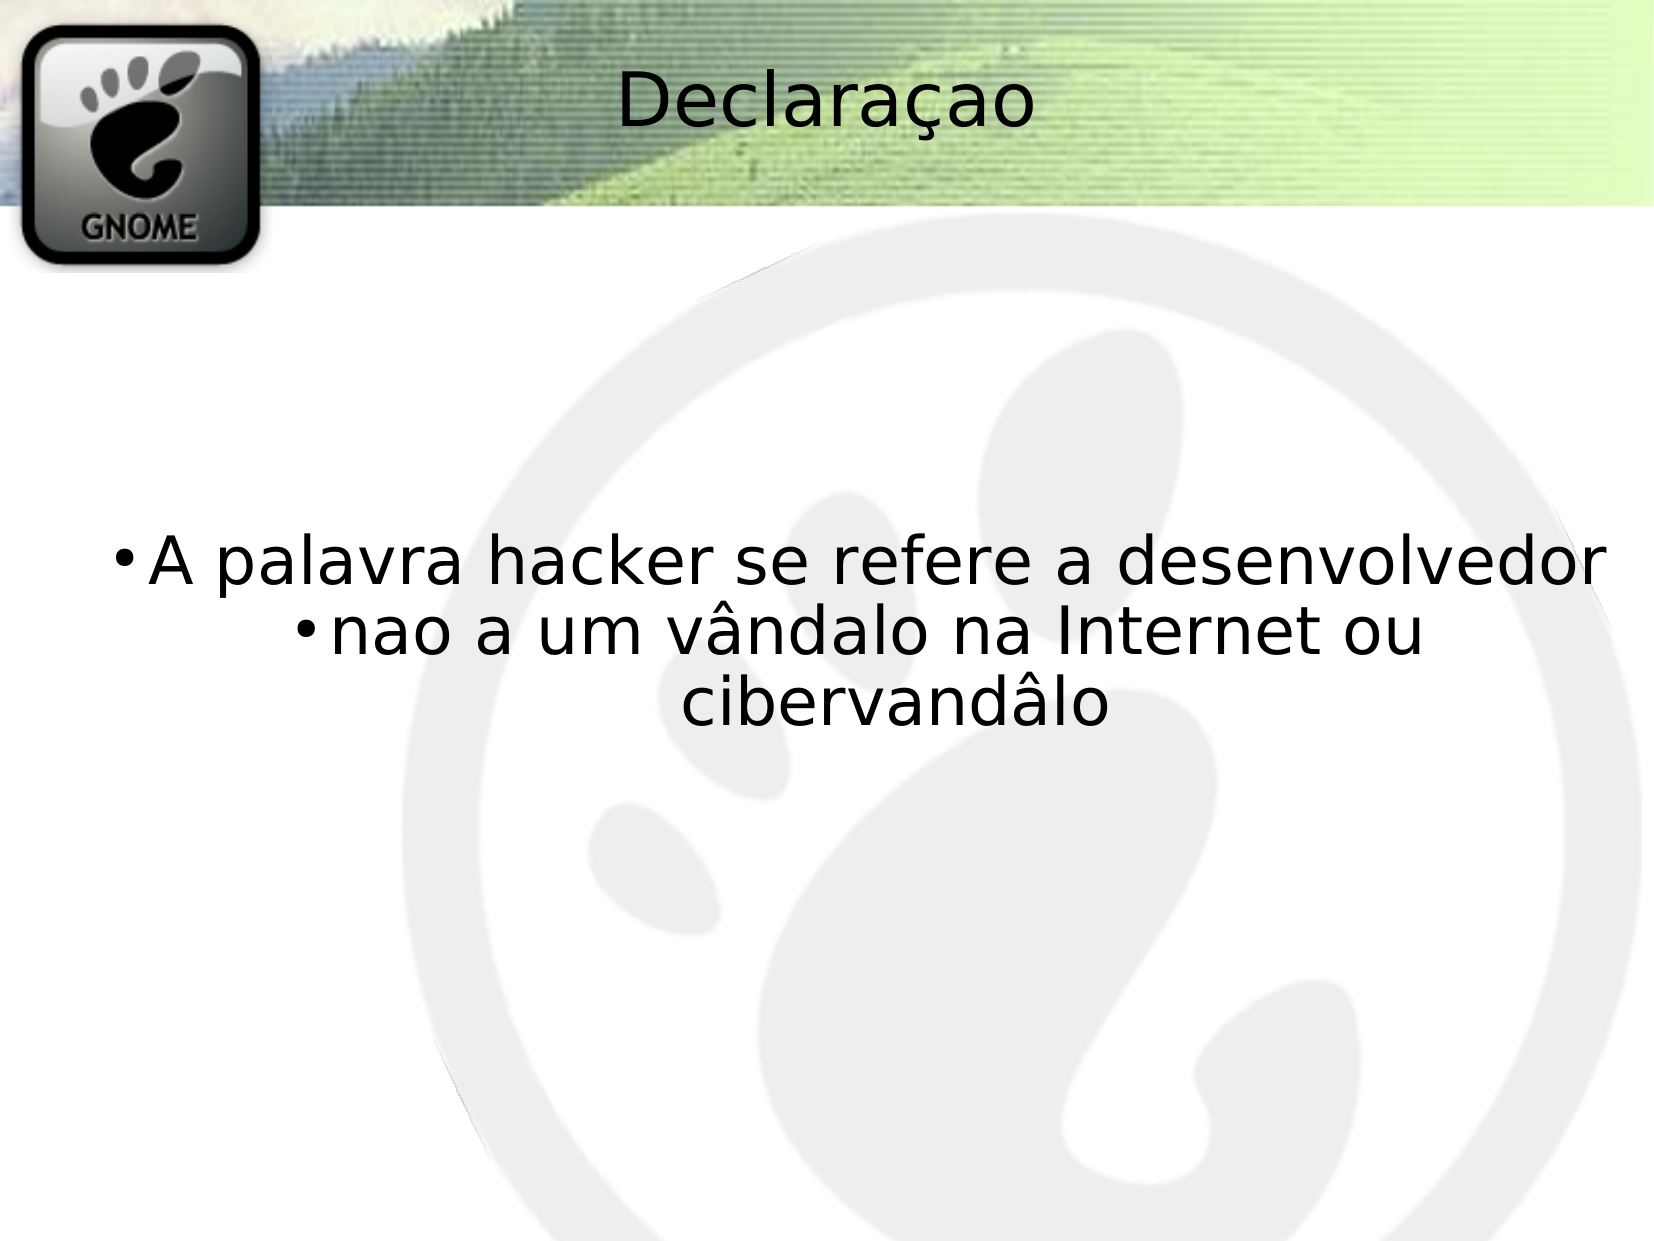

# Declaraçao
A palavra hacker se refere a desenvolvedor
nao a um vândalo na Internet ou cibervandâlo